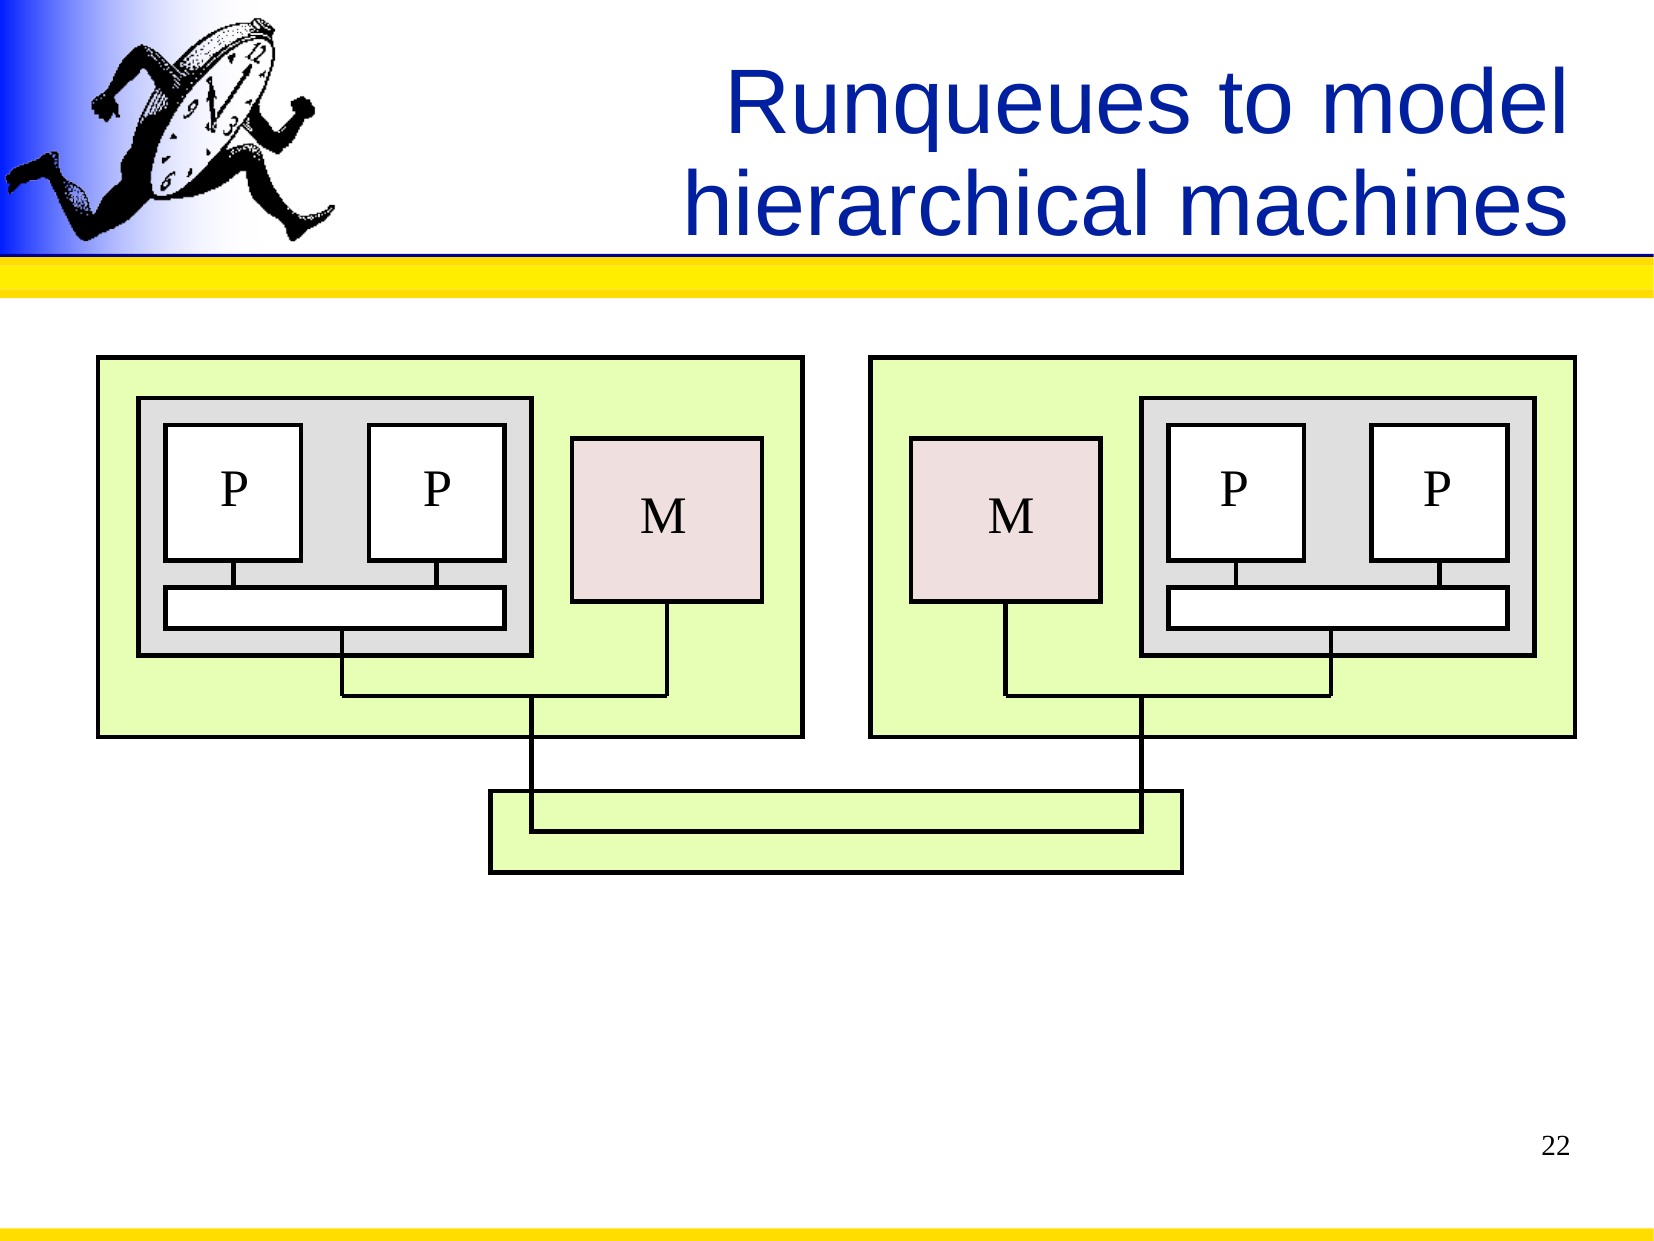

# Runqueues to model hierarchical machines
22